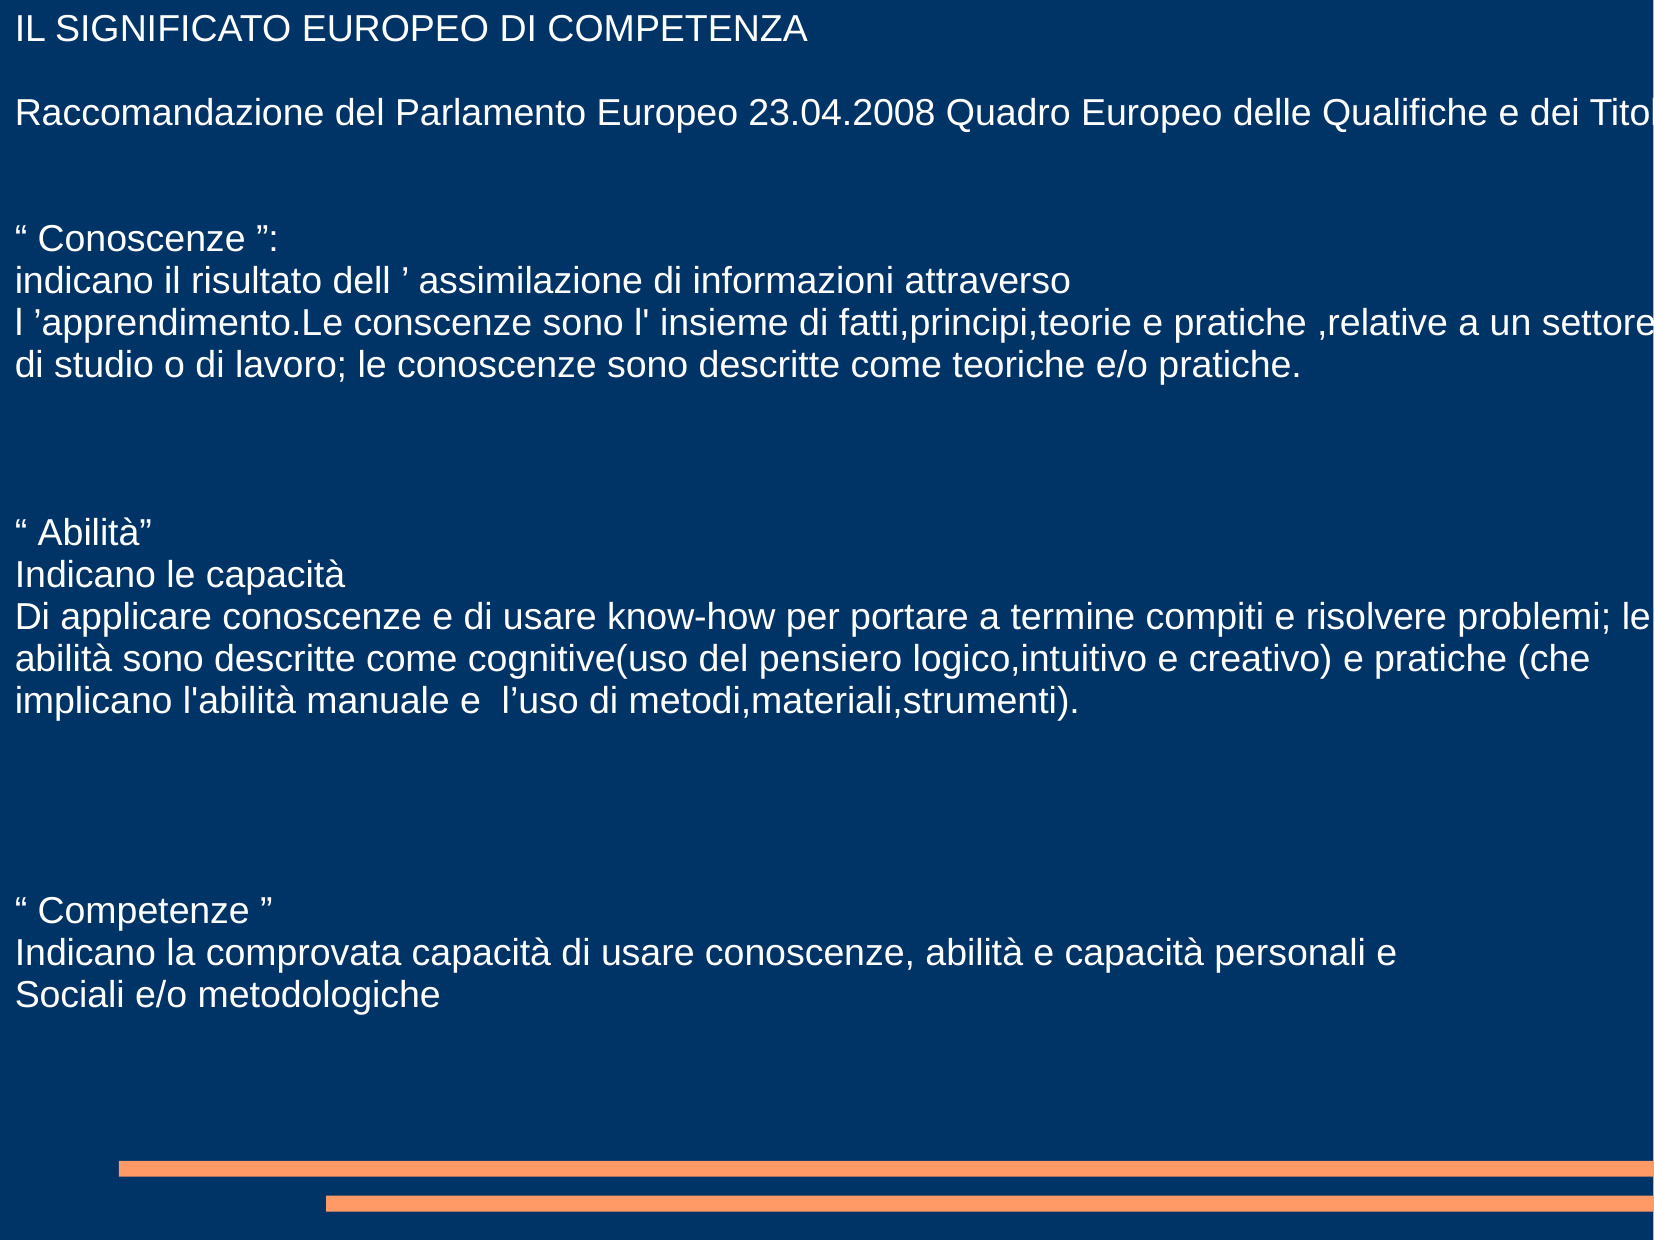

IL SIGNIFICATO EUROPEO DI COMPETENZA
Raccomandazione del Parlamento Europeo 23.04.2008 Quadro Europeo delle Qualifiche e dei Titoli
“ Conoscenze ”:
indicano il risultato dell ’ assimilazione di informazioni attraverso
l ’apprendimento.Le conscenze sono l' insieme di fatti,principi,teorie e pratiche ,relative a un settore di studio o di lavoro; le conoscenze sono descritte come teoriche e/o pratiche.
“ Abilità”
Indicano le capacità
Di applicare conoscenze e di usare know-how per portare a termine compiti e risolvere problemi; le abilità sono descritte come cognitive(uso del pensiero logico,intuitivo e creativo) e pratiche (che implicano l'abilità manuale e l’uso di metodi,materiali,strumenti).
“ Competenze ”
Indicano la comprovata capacità di usare conoscenze, abilità e capacità personali e
Sociali e/o metodologiche